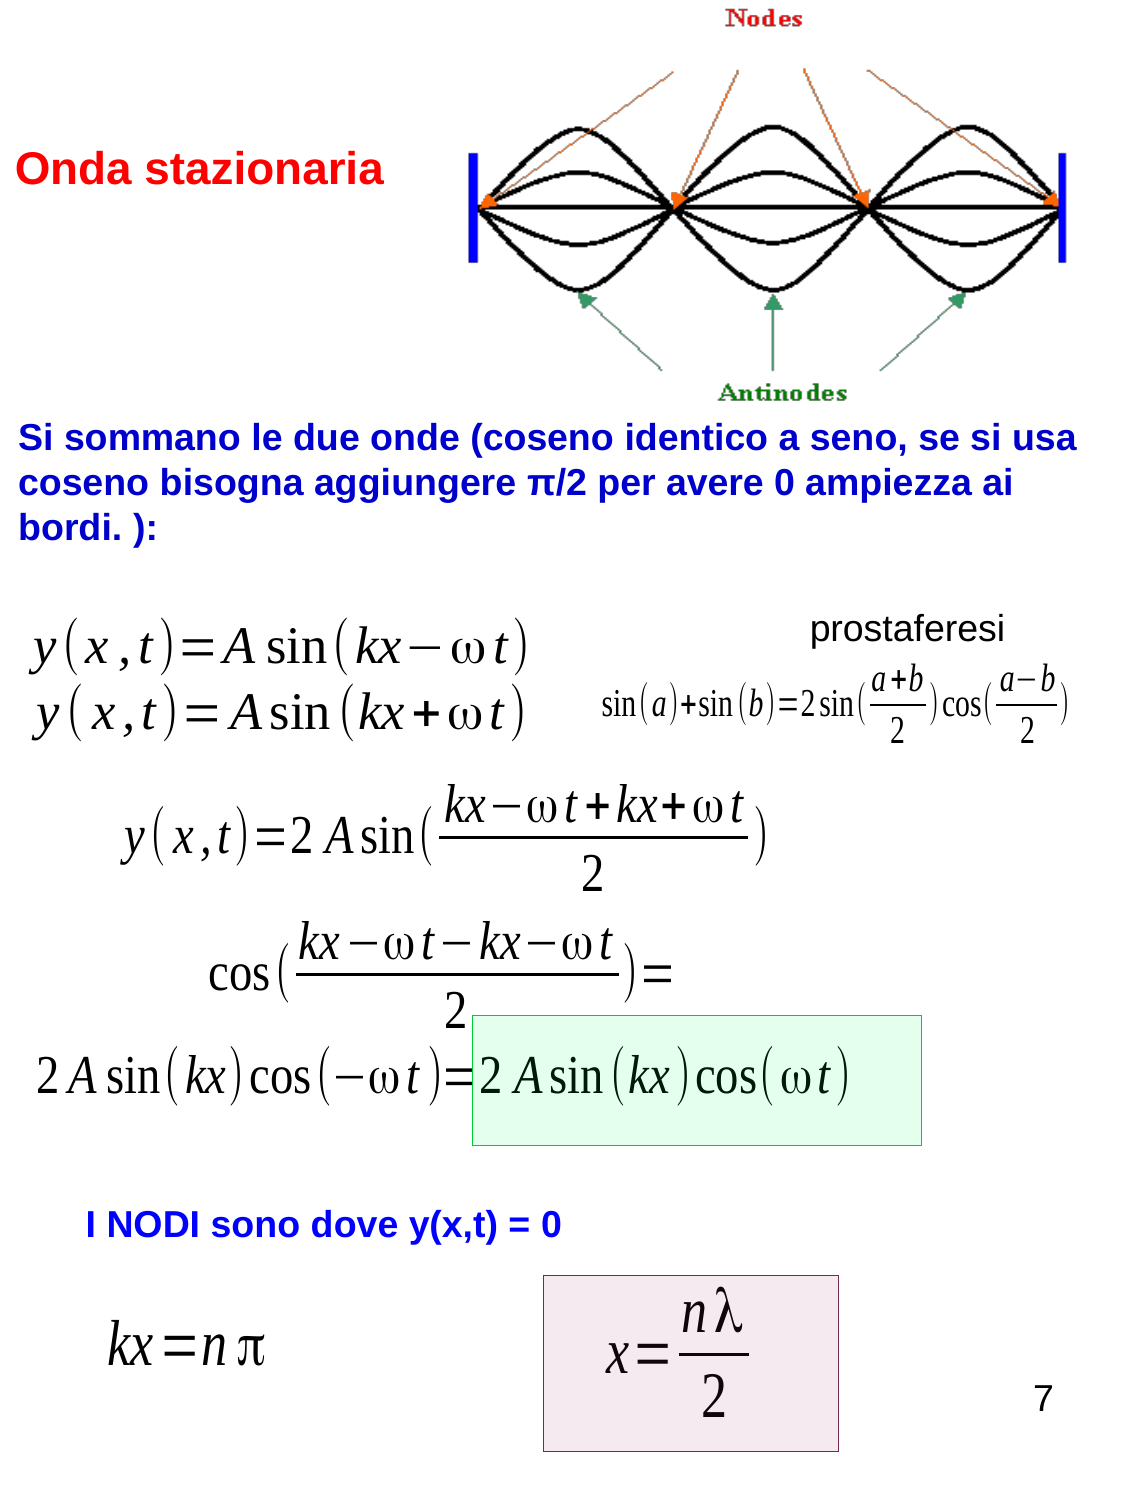

Onda stazionaria
Si sommano le due onde (coseno identico a seno, se si usa coseno bisogna aggiungere π/2 per avere 0 ampiezza ai bordi. ):
prostaferesi
I NODI sono dove y(x,t) = 0
P17 Onde Generalita'
7